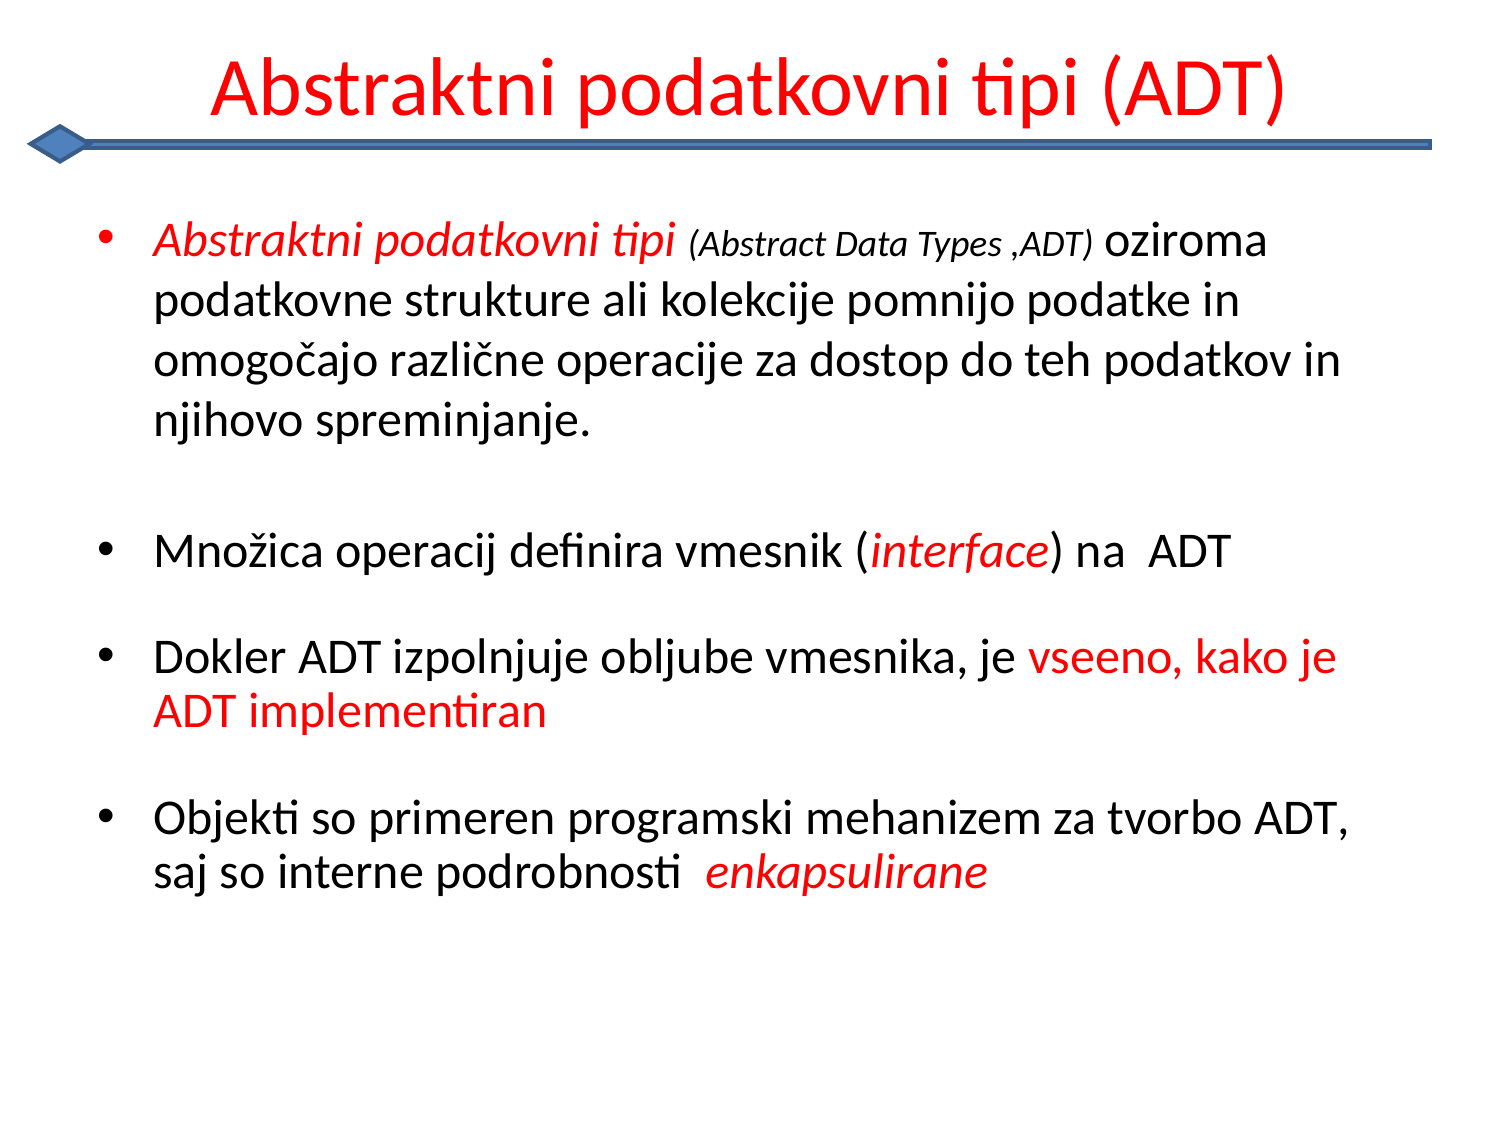

# Abstraktni podatkovni tipi (ADT)
Abstraktni podatkovni tipi (Abstract Data Types ,ADT) oziroma podatkovne strukture ali kolekcije pomnijo podatke in omogočajo različne operacije za dostop do teh podatkov in njihovo spreminjanje.
Množica operacij definira vmesnik (interface) na ADT
Dokler ADT izpolnjuje obljube vmesnika, je vseeno, kako je ADT implementiran
Objekti so primeren programski mehanizem za tvorbo ADT, saj so interne podrobnosti enkapsulirane